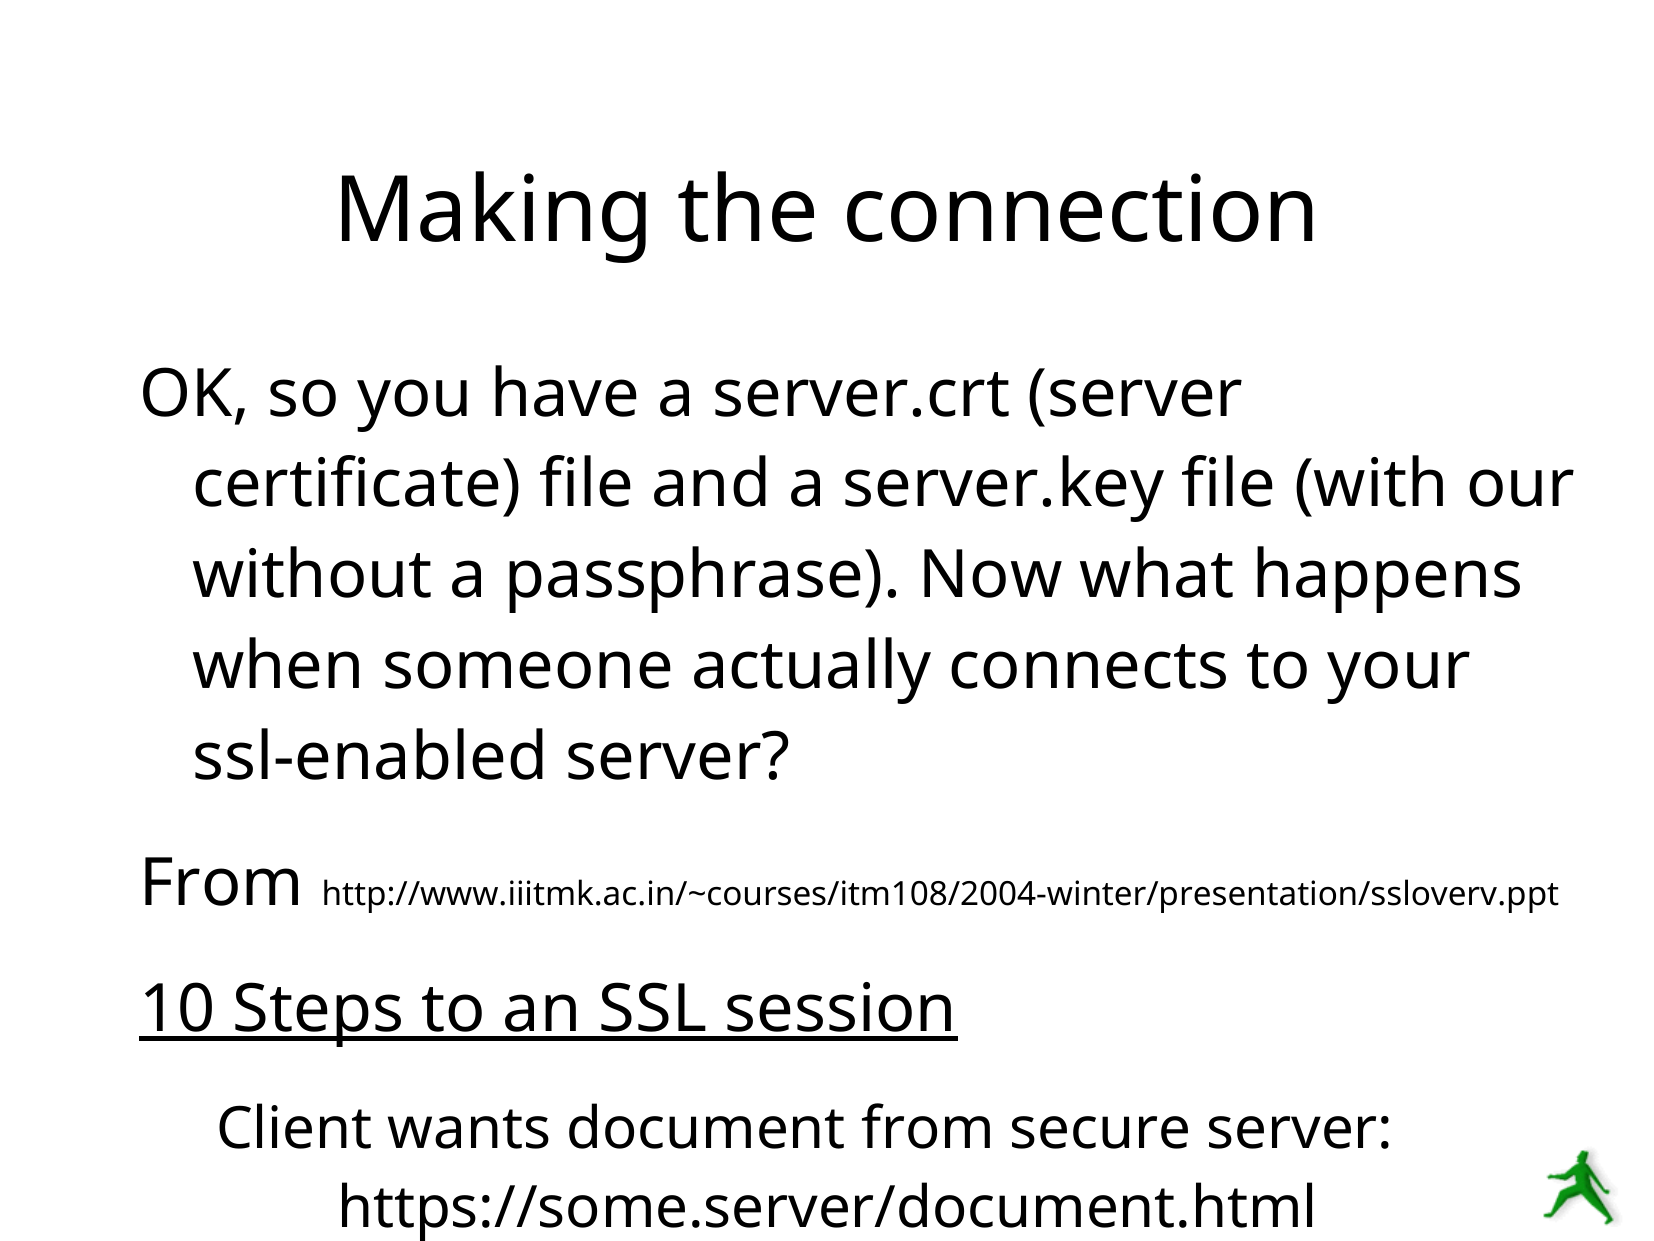

# Making the connection
OK, so you have a server.crt (server certificate) file and a server.key file (with our without a passphrase). Now what happens when someone actually connects to your ssl-enabled server?
From http://www.iiitmk.ac.in/~courses/itm108/2004-winter/presentation/ssloverv.ppt
10 Steps to an SSL session
Client wants document from secure server:
	https://some.server/document.html
Server sends its certificate to the client.